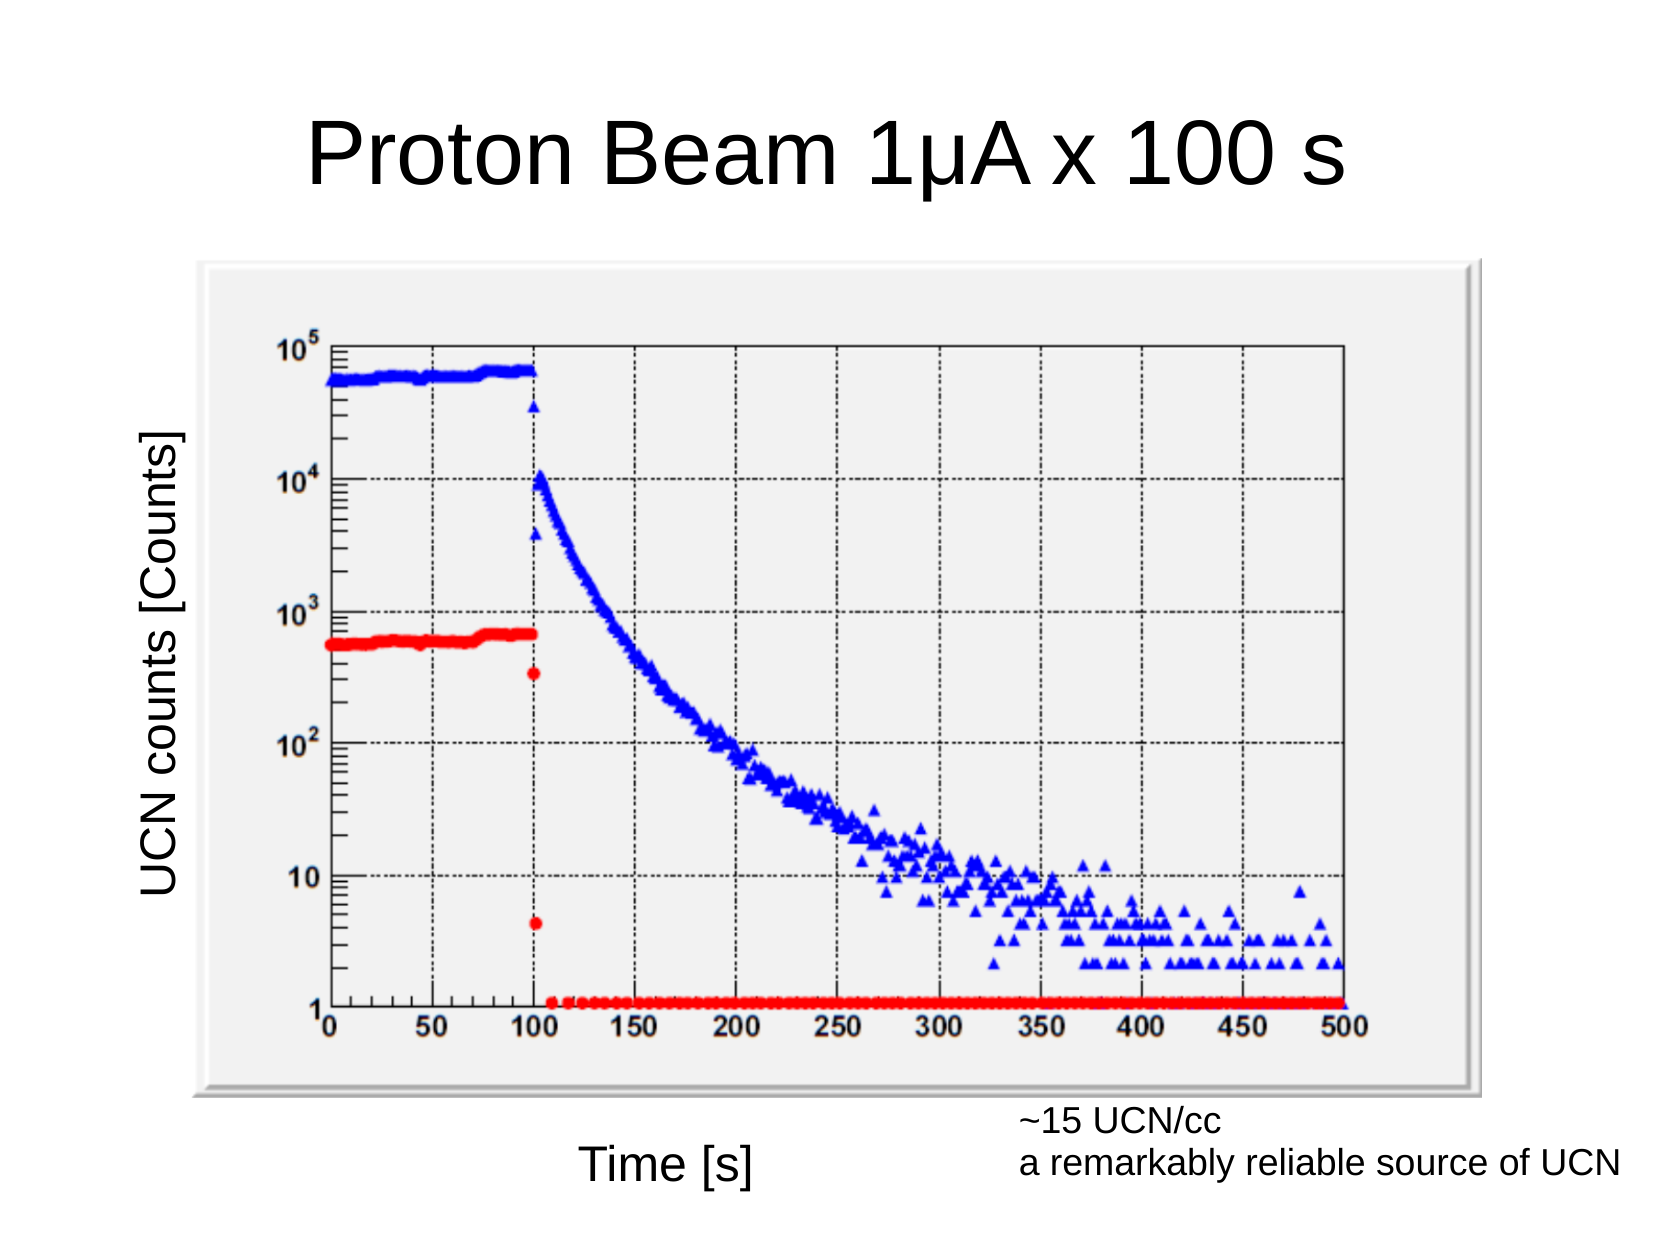

# Proton Beam 1μA x 100 s
UCN counts [Counts]
~15 UCN/cc
a remarkably reliable source of UCN
Time [s]